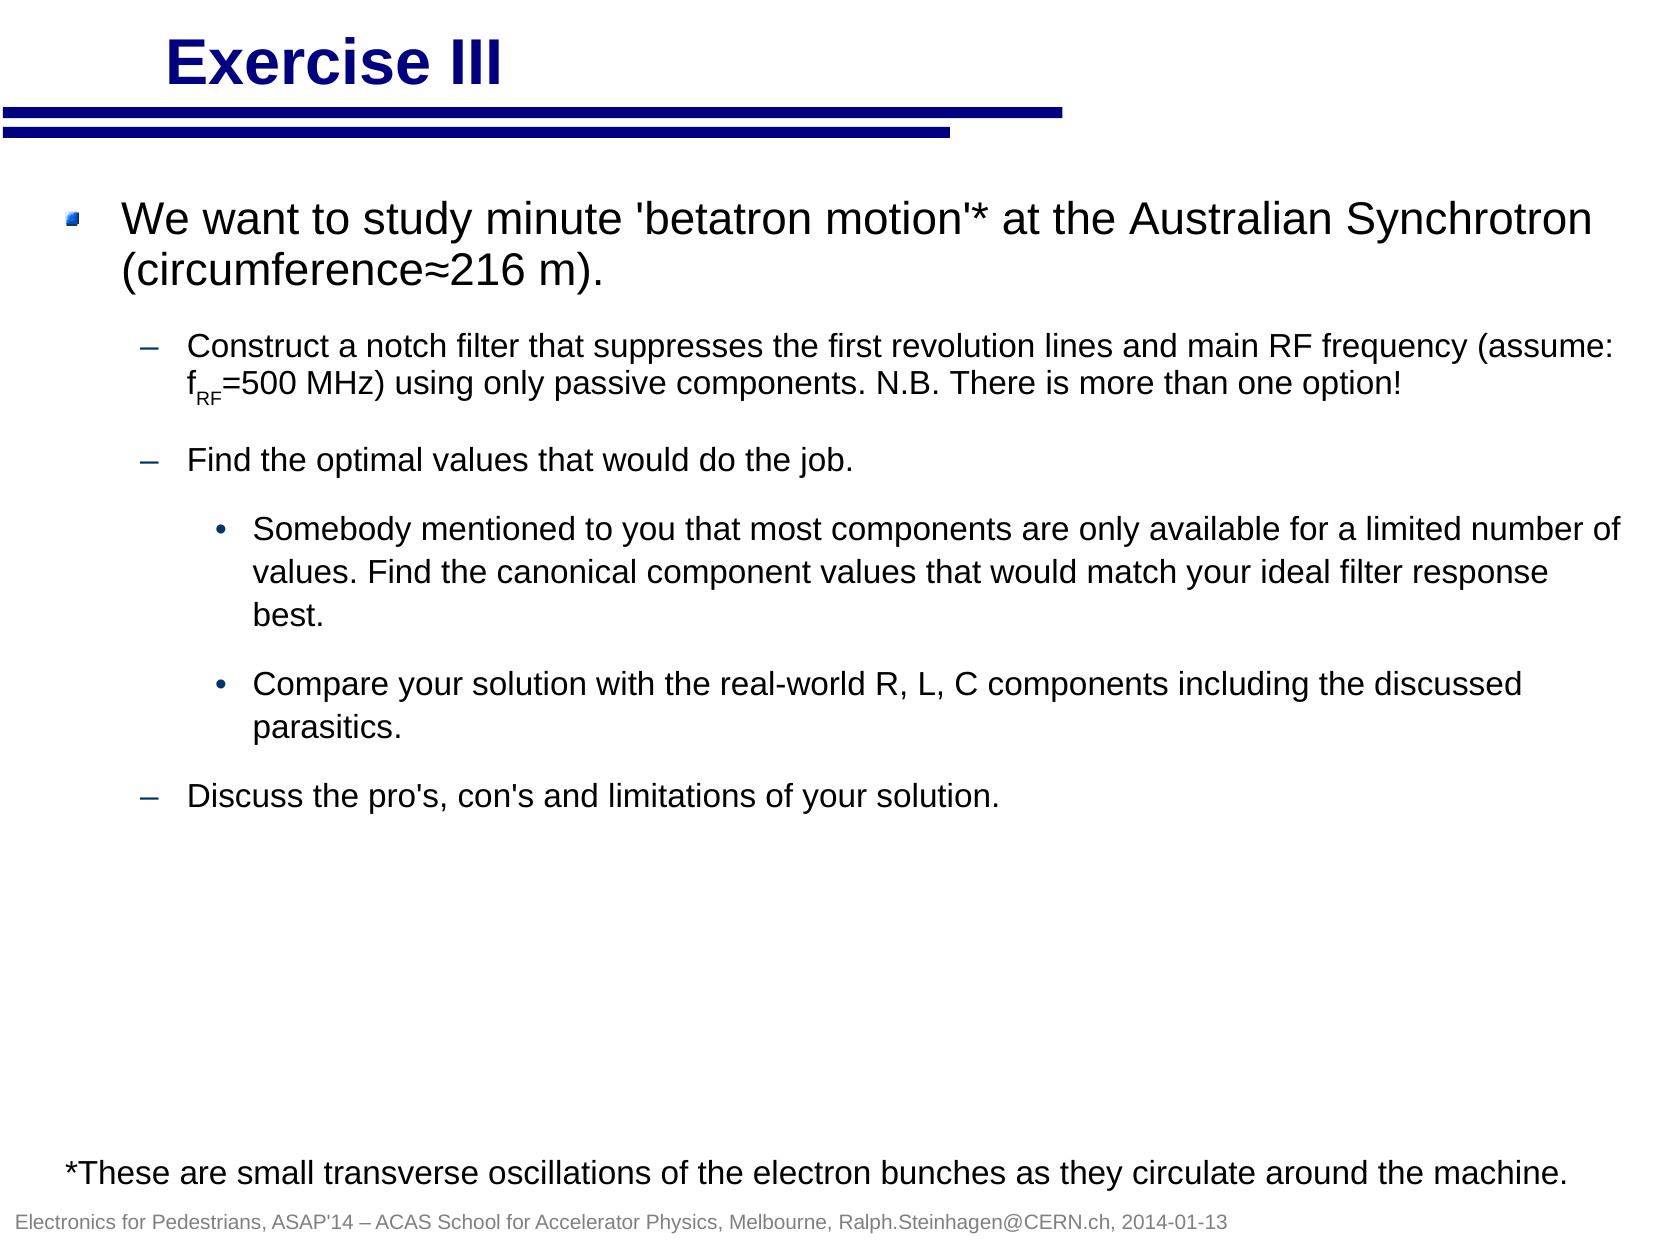

# Exercise III
We want to study minute 'betatron motion'* at the Australian Synchrotron (circumference≈216 m).
Construct a notch filter that suppresses the first revolution lines and main RF frequency (assume: fRF=500 MHz) using only passive components. N.B. There is more than one option!
Find the optimal values that would do the job.
Somebody mentioned to you that most components are only available for a limited number of values. Find the canonical component values that would match your ideal filter response best.
Compare your solution with the real-world R, L, C components including the discussed parasitics.
Discuss the pro's, con's and limitations of your solution.
*These are small transverse oscillations of the electron bunches as they circulate around the machine.